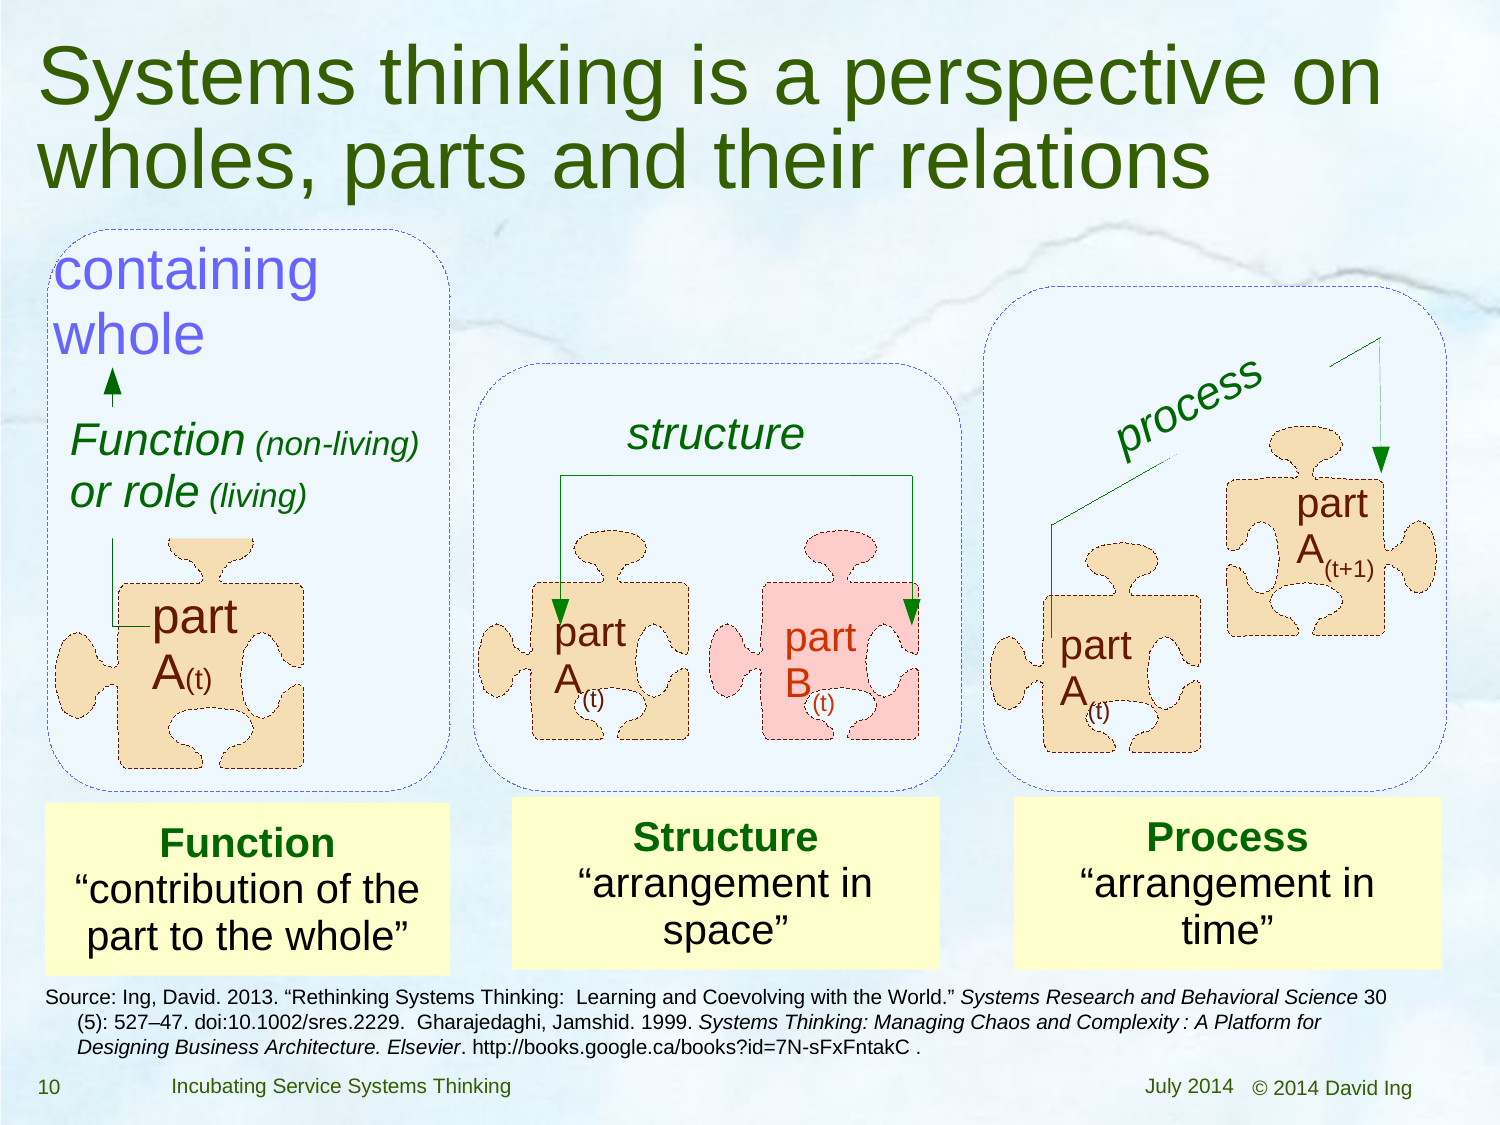

# Systems thinking is a perspective on wholes, parts and their relations
containing
whole
process
structure
Function (non-living)
or role (living)
part
A(t+1)
part
A(t)
part
A(t)
part
B(t)
part
A(t)
Structure
“arrangement in space”
Process
“arrangement in time”
Function
“contribution of the part to the whole”
Source: Ing, David. 2013. “Rethinking Systems Thinking: Learning and Coevolving with the World.” Systems Research and Behavioral Science 30 (5): 527–47. doi:10.1002/sres.2229. Gharajedaghi, Jamshid. 1999. Systems Thinking: Managing Chaos and Complexity : A Platform for Designing Business Architecture. Elsevier. http://books.google.ca/books?id=7N-sFxFntakC .
-
Incubating Service Systems Thinking
July 2014
10